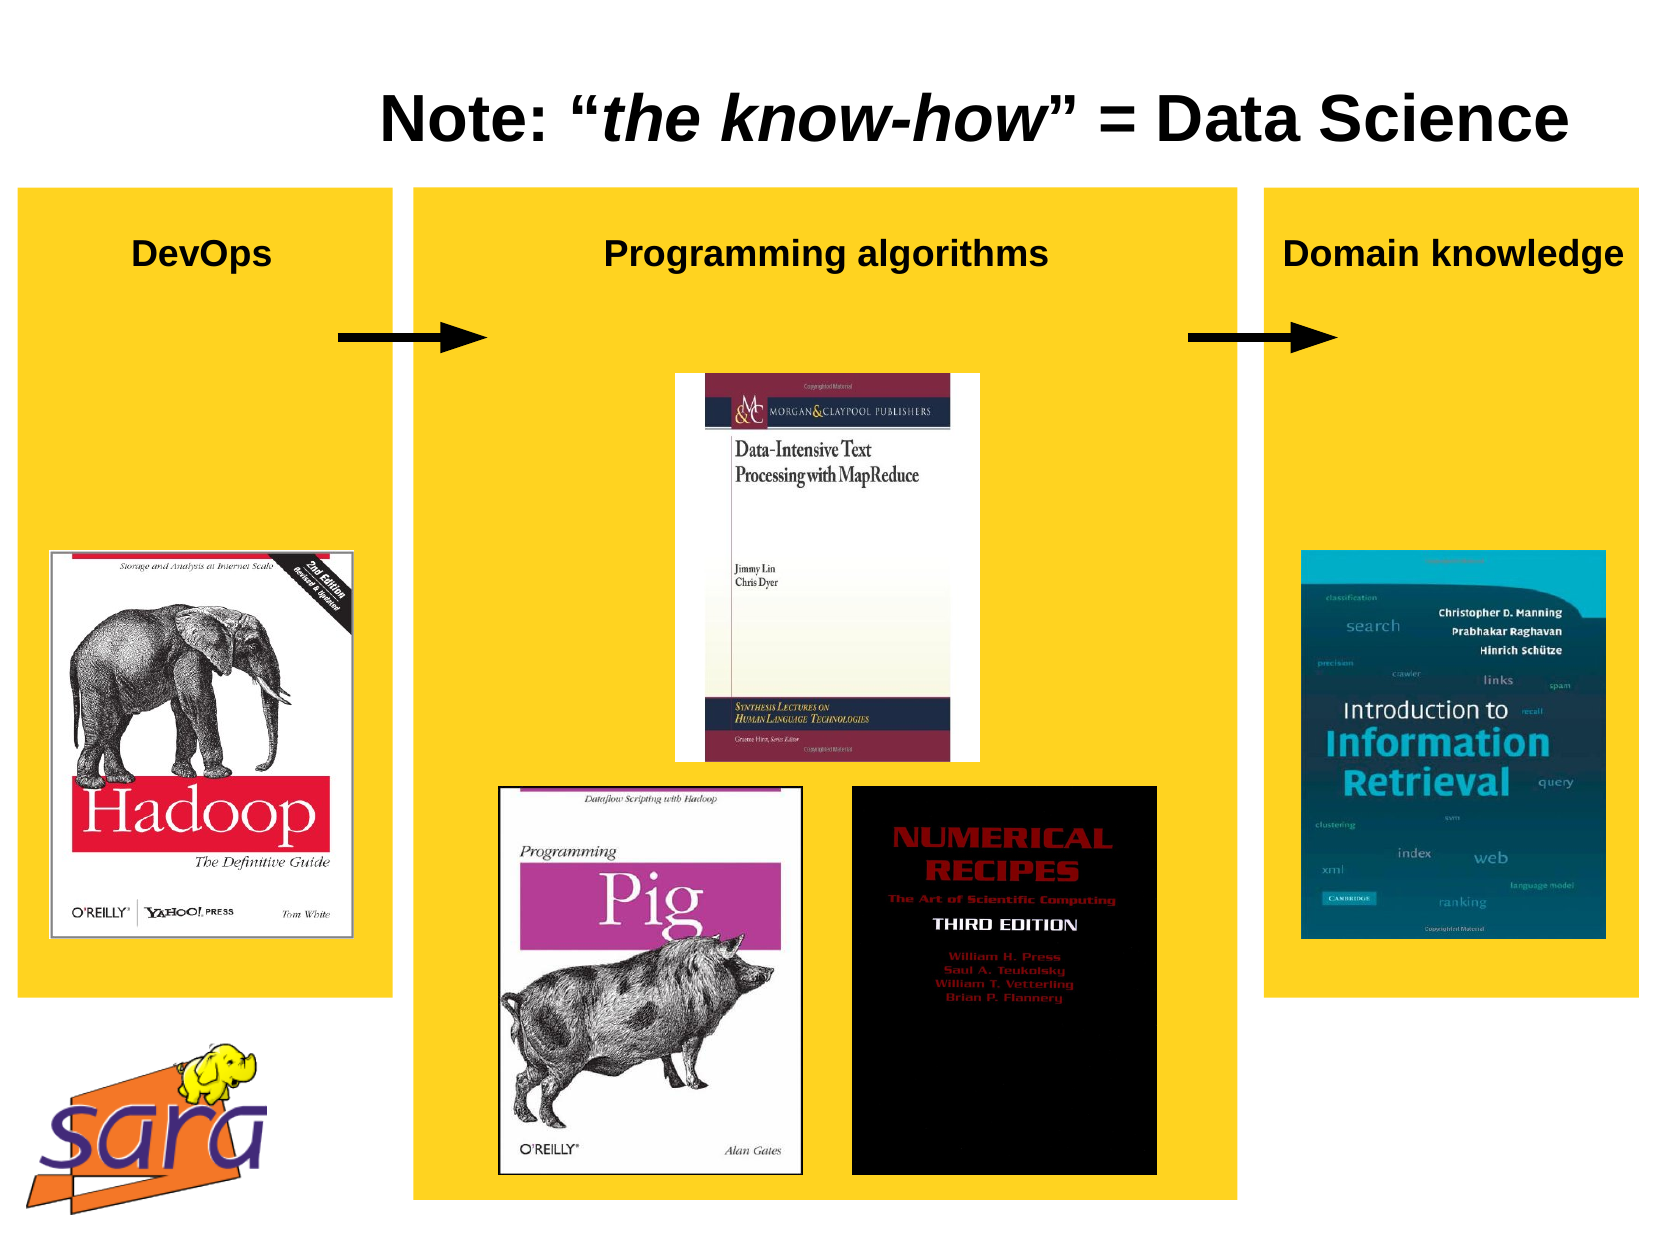

# Note: “the know-how” = Data Science
DevOps
Programming algorithms
Domain knowledge